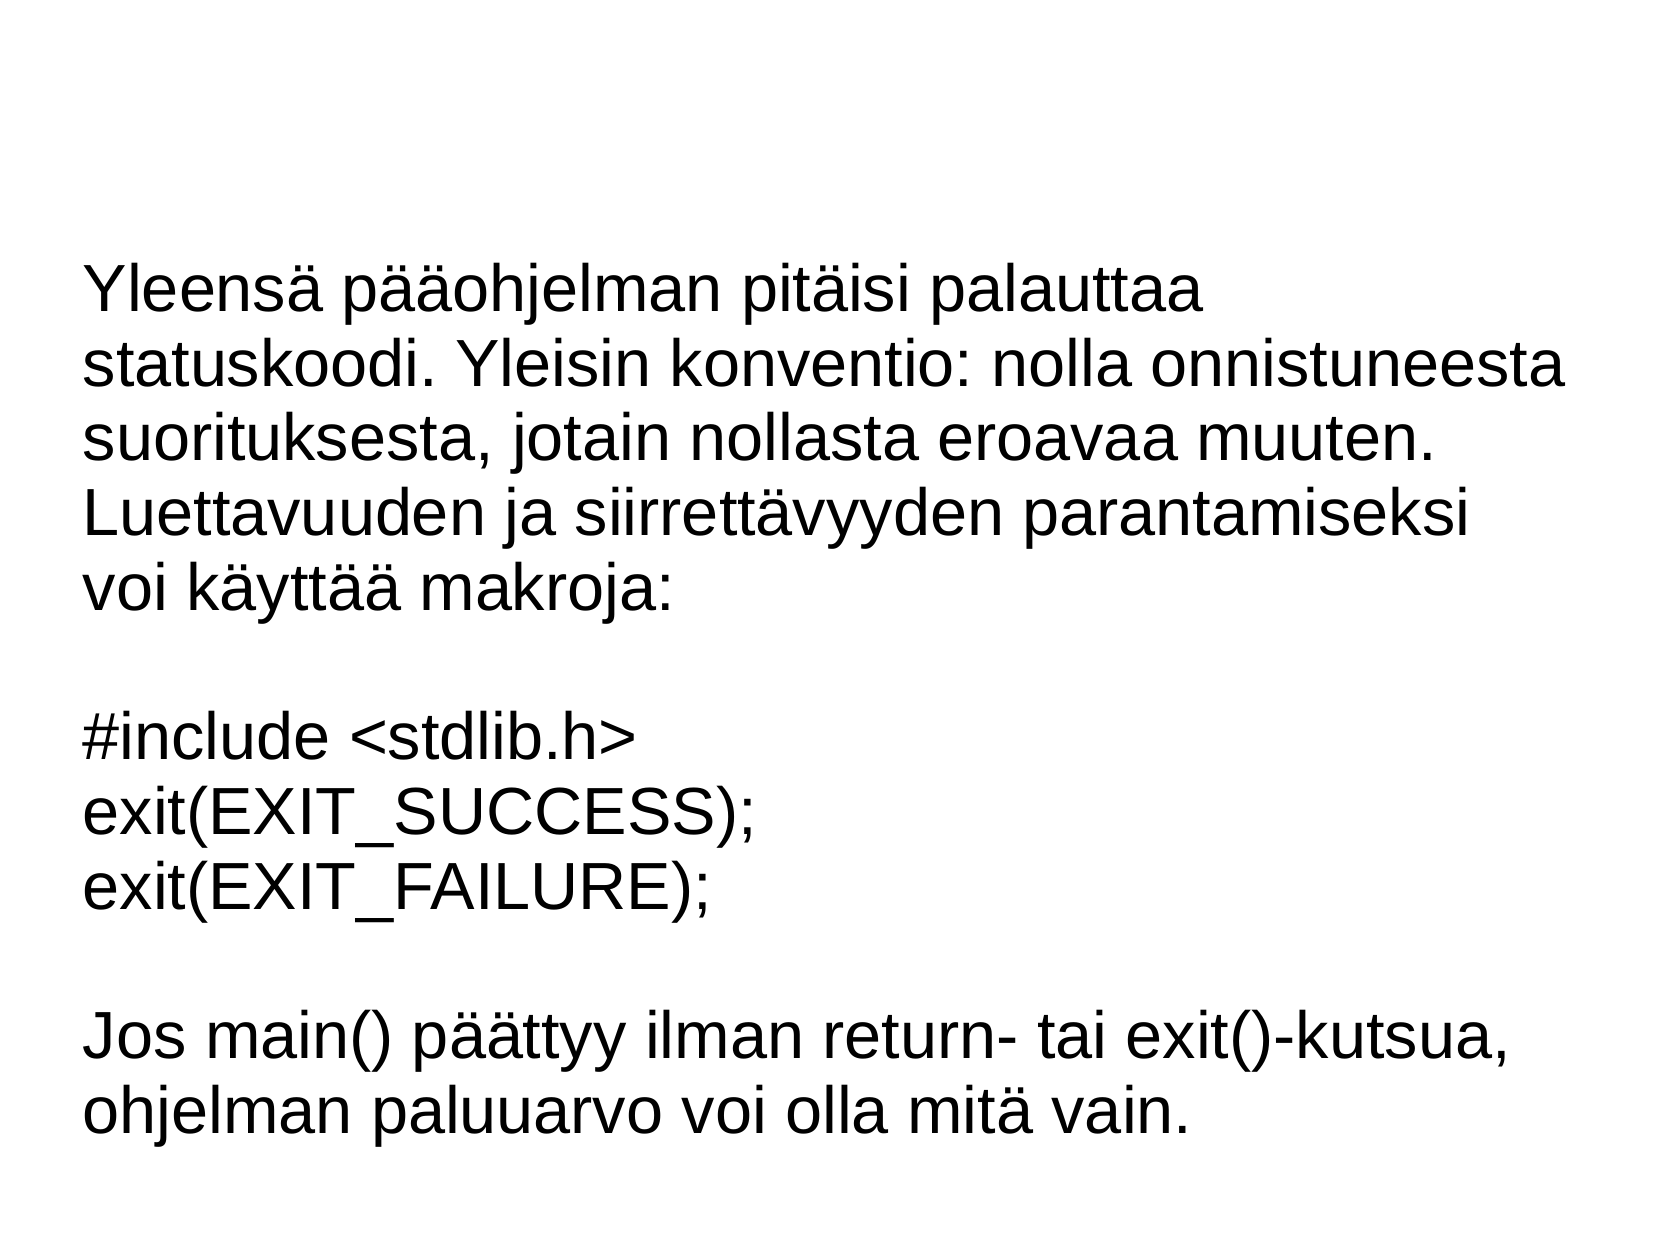

Yleensä pääohjelman pitäisi palauttaa statuskoodi. Yleisin konventio: nolla onnistuneesta suorituksesta, jotain nollasta eroavaa muuten. Luettavuuden ja siirrettävyyden parantamiseksi voi käyttää makroja:
#include <stdlib.h>
exit(EXIT_SUCCESS);
exit(EXIT_FAILURE);
Jos main() päättyy ilman return- tai exit()-kutsua, ohjelman paluuarvo voi olla mitä vain.